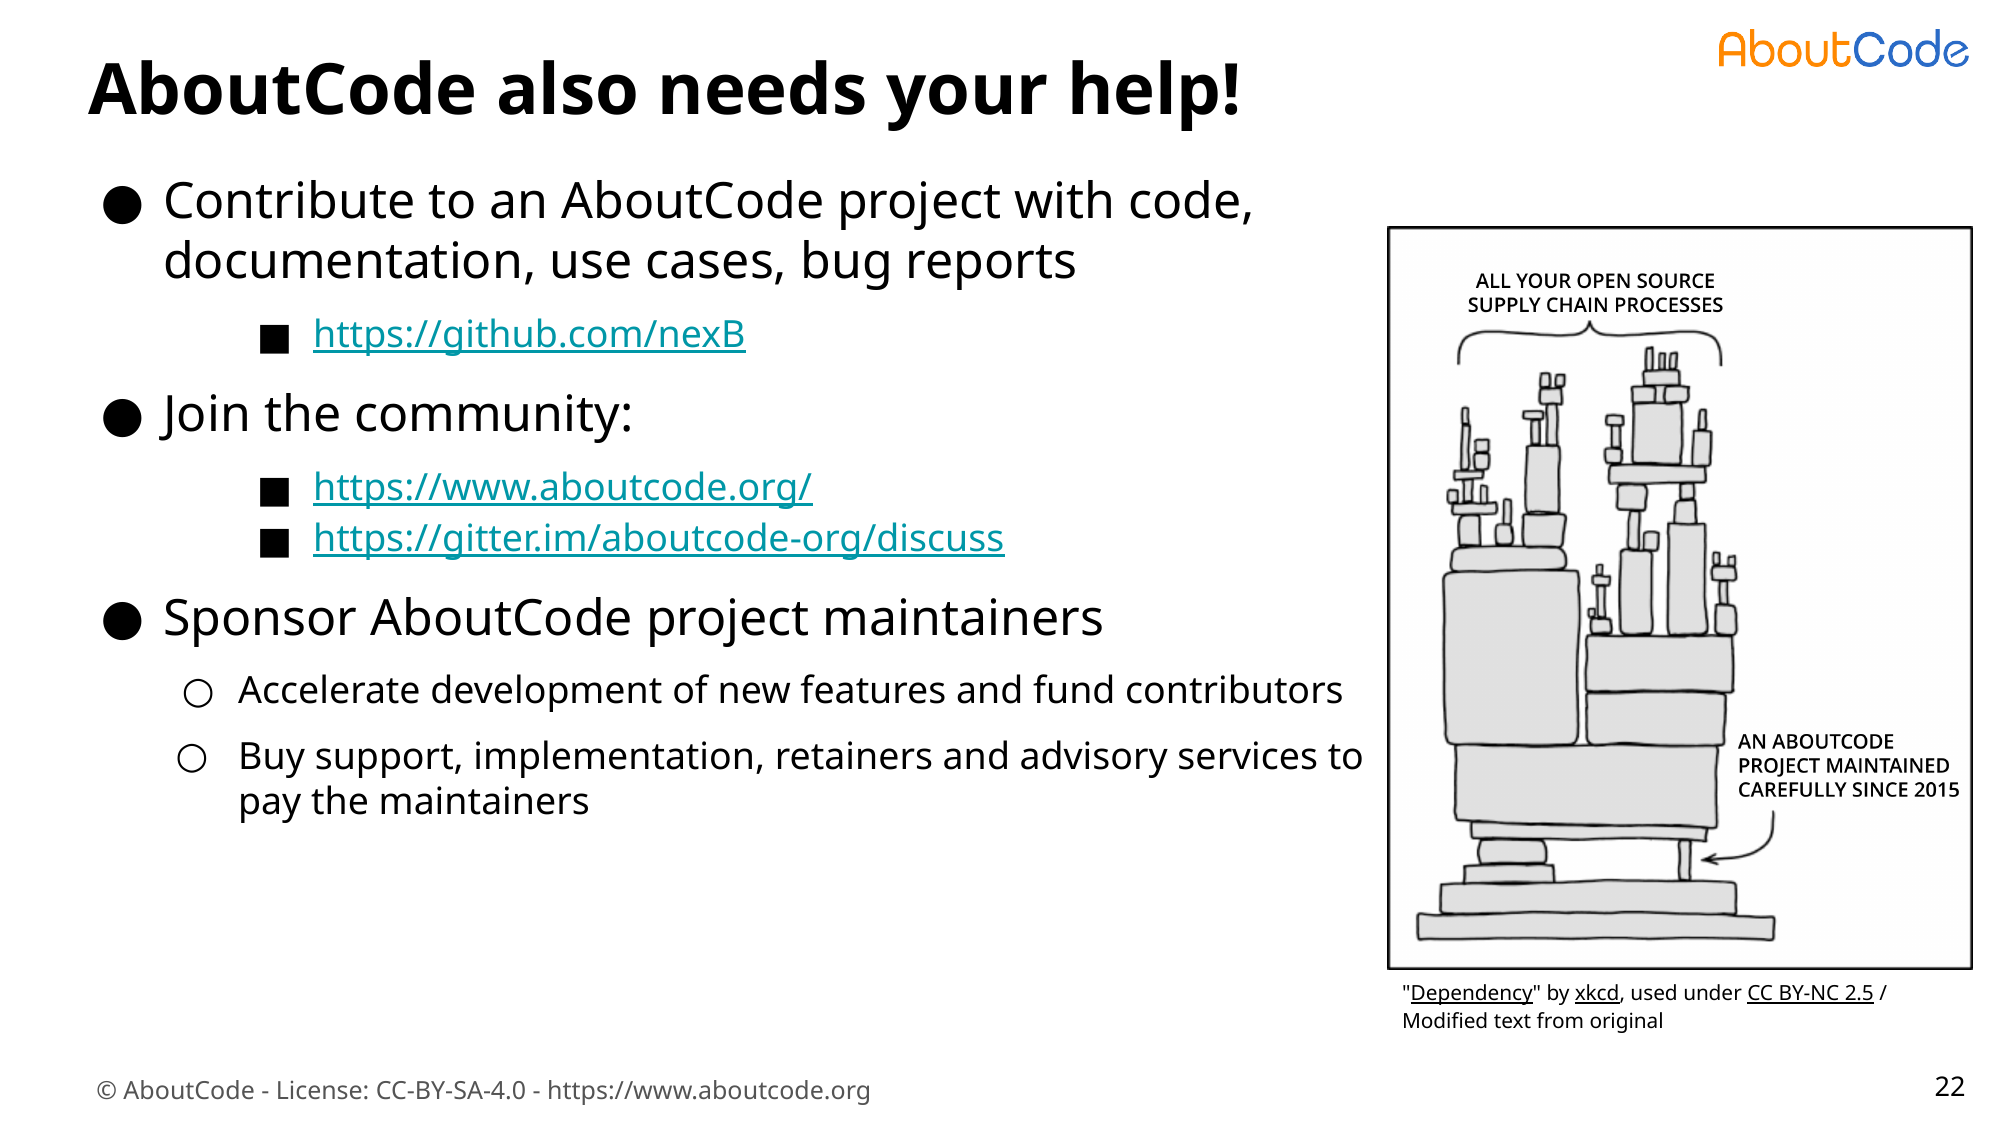

AboutCode also needs your help!
# Contribute to an AboutCode project with code, documentation, use cases, bug reports
https://github.com/nexB
Join the community:
https://www.aboutcode.org/
https://gitter.im/aboutcode-org/discuss
Sponsor AboutCode project maintainers
Accelerate development of new features and fund contributors
Buy support, implementation, retainers and advisory services to pay the maintainers
"Dependency" by xkcd, used under CC BY-NC 2.5 / Modified text from original